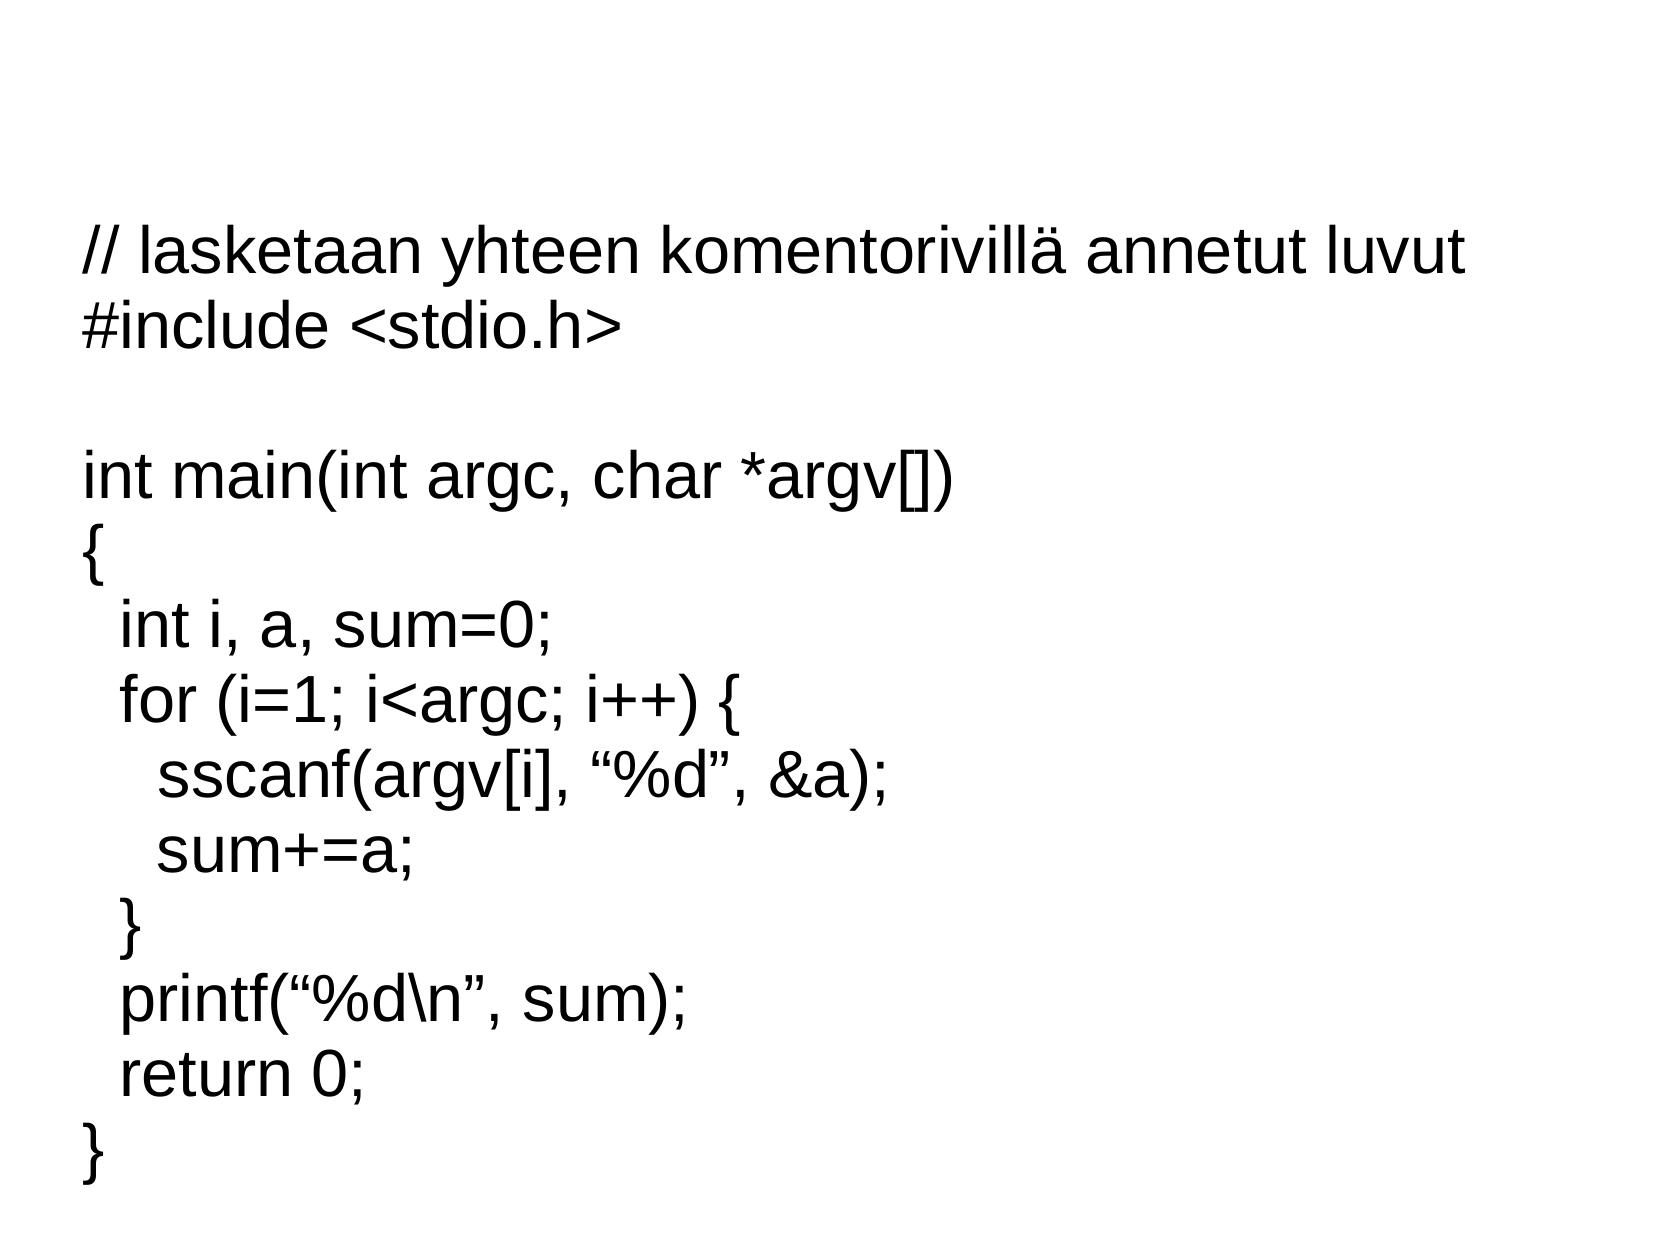

// lasketaan yhteen komentorivillä annetut luvut
#include <stdio.h>
int main(int argc, char *argv[])
{
 int i, a, sum=0;
 for (i=1; i<argc; i++) {
	sscanf(argv[i], “%d”, &a);
 sum+=a;
 }
 printf(“%d\n”, sum);
 return 0;
}